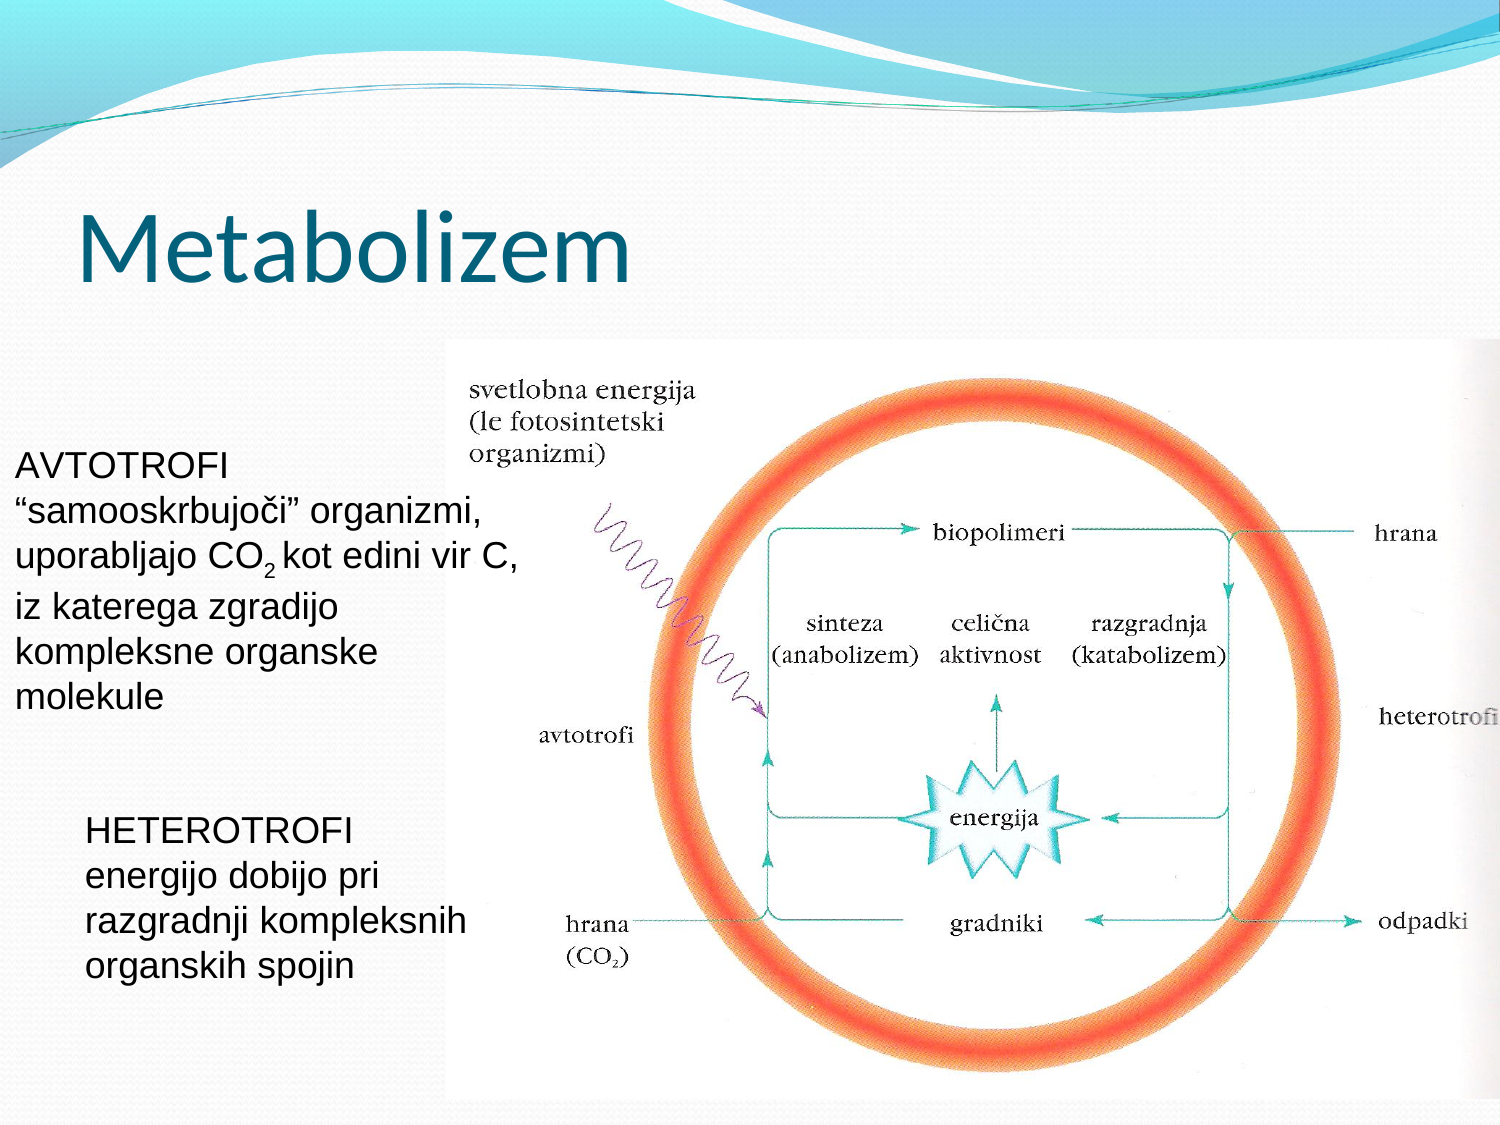

# Metabolizem
AVTOTROFI
“samooskrbujoči” organizmi, uporabljajo CO2 kot edini vir C, iz katerega zgradijo kompleksne organske molekule
HETEROTROFI
energijo dobijo pri razgradnji kompleksnih organskih spojin